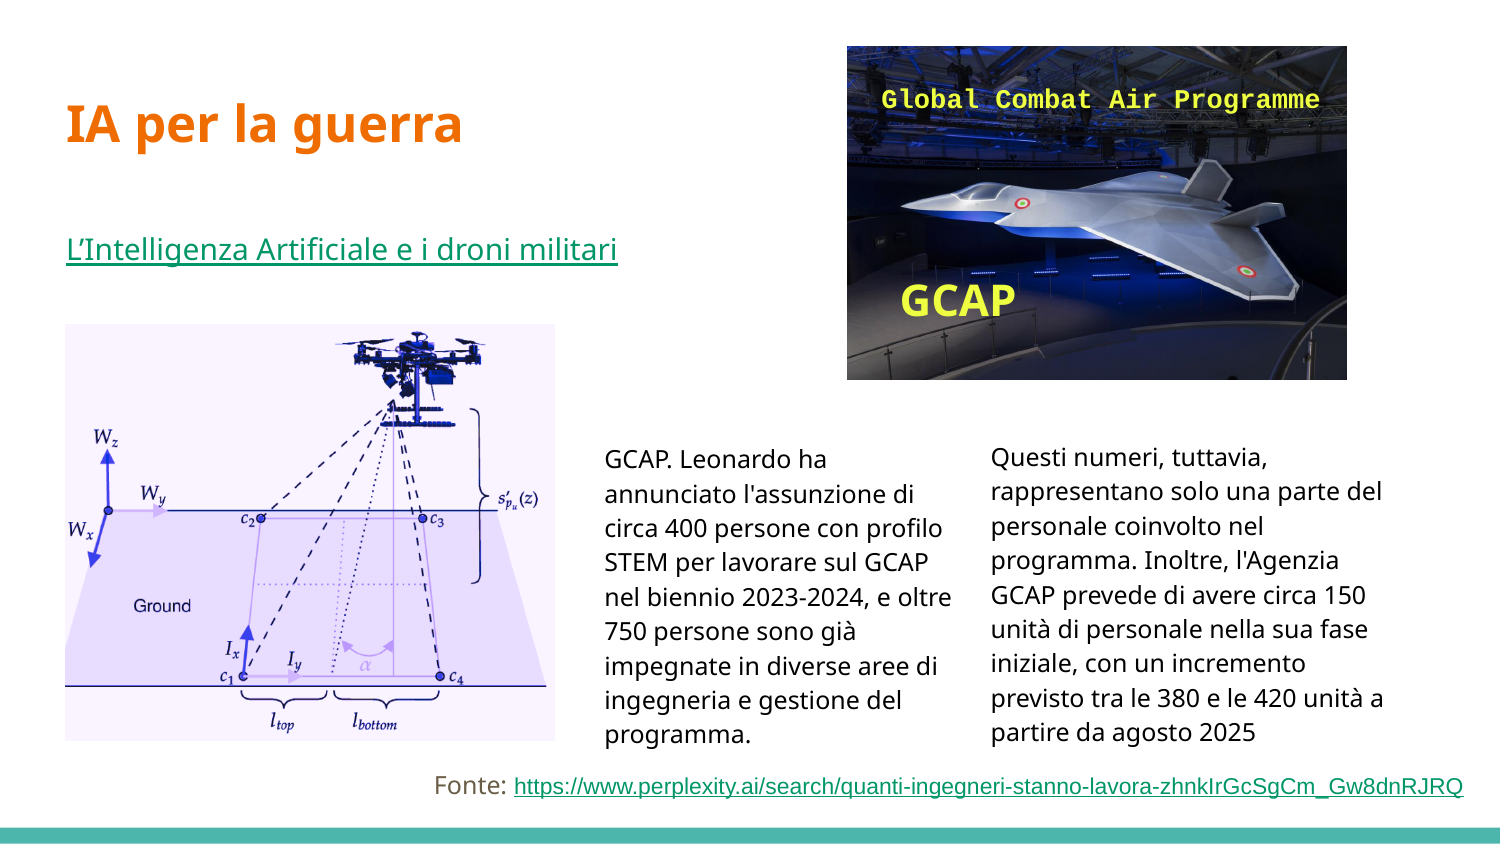

Global Combat Air Programme
# IA per la guerra
L’Intelligenza Artificiale e i droni militari
GCAP
Questi numeri, tuttavia, rappresentano solo una parte del personale coinvolto nel programma. Inoltre, l'Agenzia GCAP prevede di avere circa 150 unità di personale nella sua fase iniziale, con un incremento previsto tra le 380 e le 420 unità a partire da agosto 2025
GCAP. Leonardo ha annunciato l'assunzione di circa 400 persone con profilo STEM per lavorare sul GCAP nel biennio 2023-2024, e oltre 750 persone sono già impegnate in diverse aree di ingegneria e gestione del programma.
Fonte: https://www.perplexity.ai/search/quanti-ingegneri-stanno-lavora-zhnkIrGcSgCm_Gw8dnRJRQ